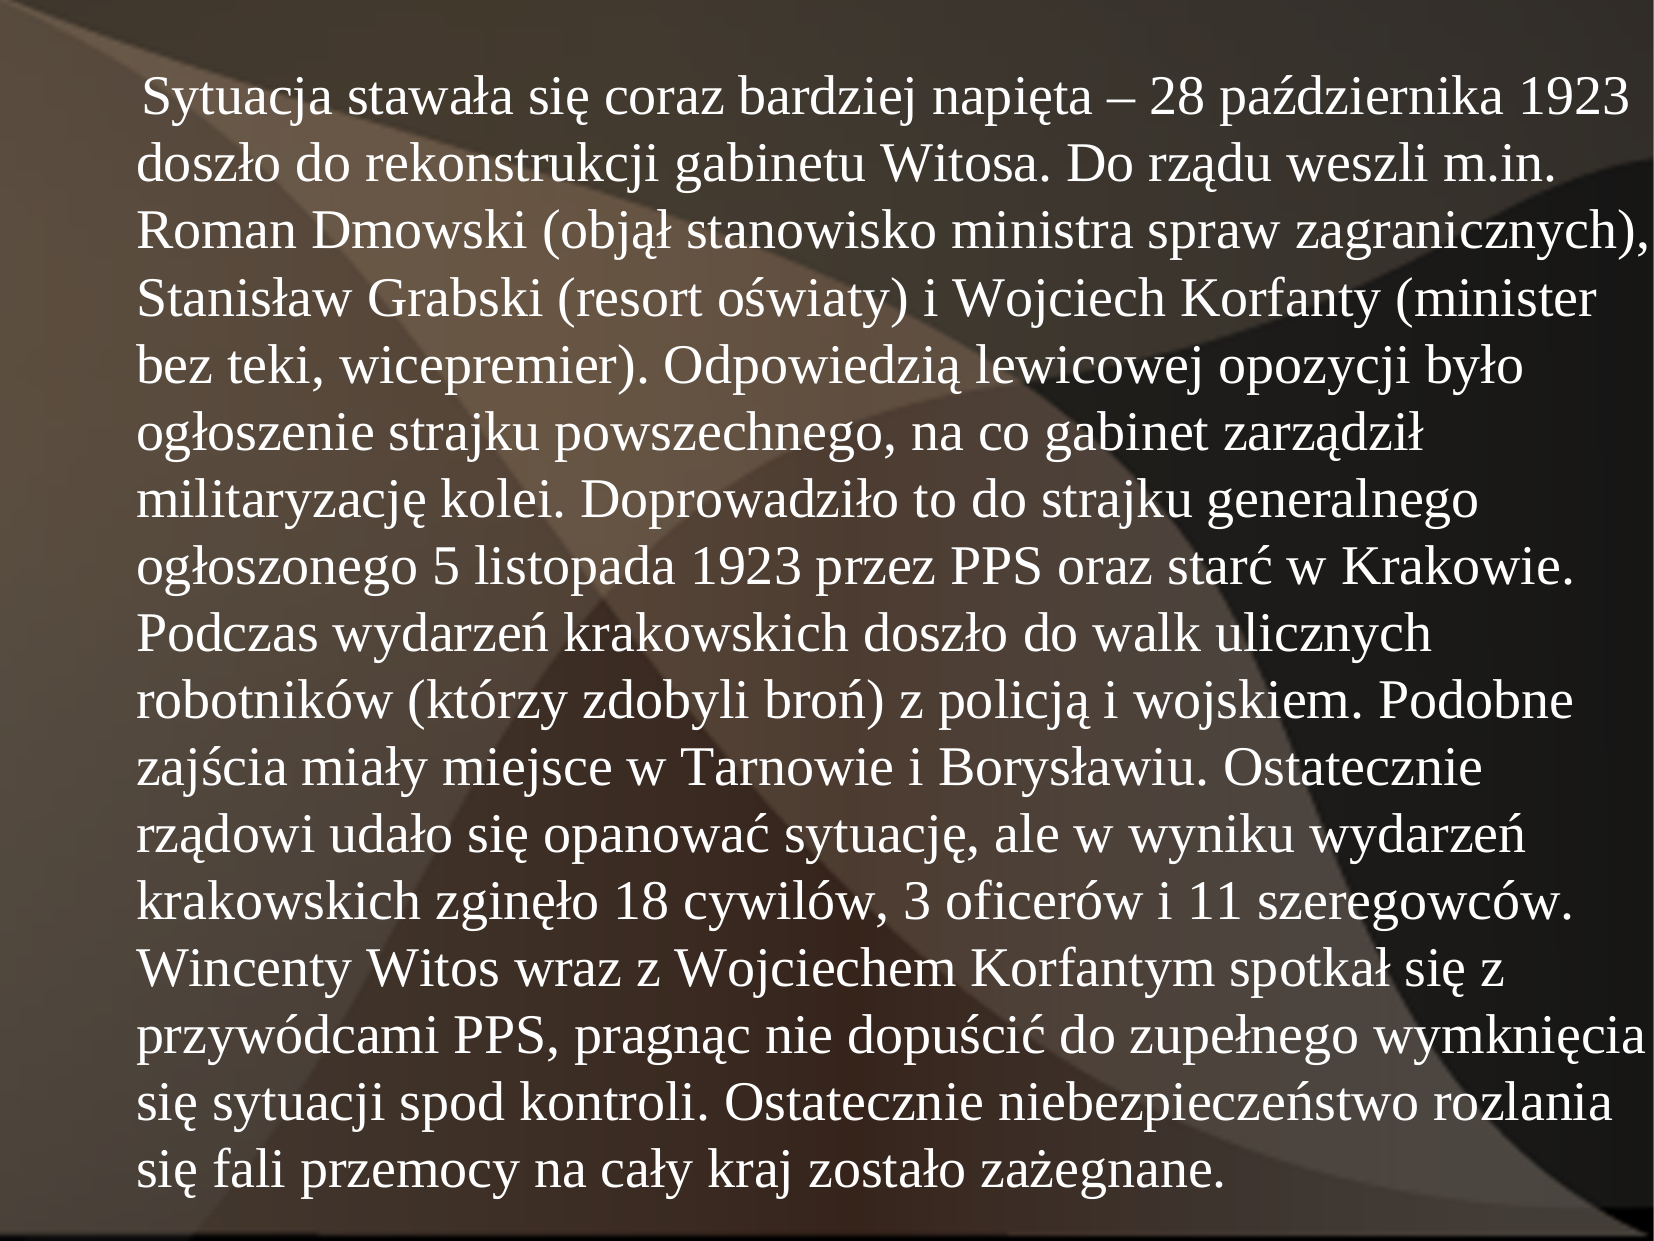

# Sytuacja stawała się coraz bardziej napięta – 28 października 1923 doszło do rekonstrukcji gabinetu Witosa. Do rządu weszli m.in. Roman Dmowski (objął stanowisko ministra spraw zagranicznych), Stanisław Grabski (resort oświaty) i Wojciech Korfanty (minister bez teki, wicepremier). Odpowiedzią lewicowej opozycji było ogłoszenie strajku powszechnego, na co gabinet zarządził militaryzację kolei. Doprowadziło to do strajku generalnego ogłoszonego 5 listopada 1923 przez PPS oraz starć w Krakowie. Podczas wydarzeń krakowskich doszło do walk ulicznych robotników (którzy zdobyli broń) z policją i wojskiem. Podobne zajścia miały miejsce w Tarnowie i Borysławiu. Ostatecznie rządowi udało się opanować sytuację, ale w wyniku wydarzeń krakowskich zginęło 18 cywilów, 3 oficerów i 11 szeregowców. Wincenty Witos wraz z Wojciechem Korfantym spotkał się z przywódcami PPS, pragnąc nie dopuścić do zupełnego wymknięcia się sytuacji spod kontroli. Ostatecznie niebezpieczeństwo rozlania się fali przemocy na cały kraj zostało zażegnane.